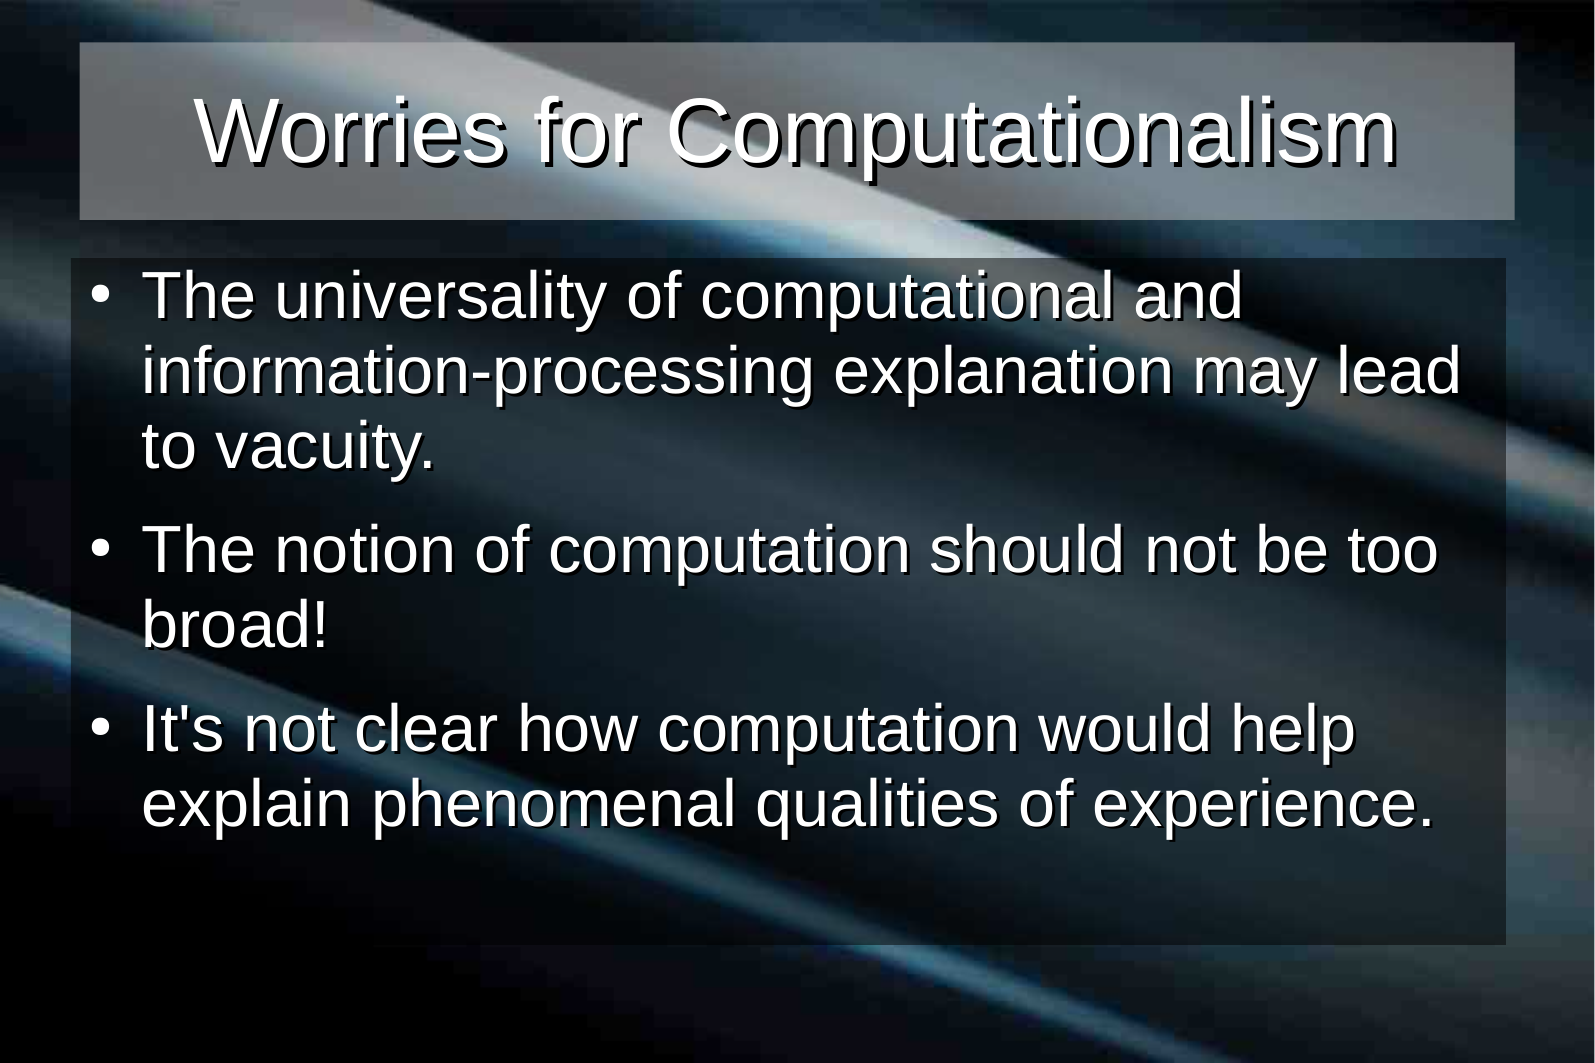

# Worries for Computationalism
The universality of computational and information-processing explanation may lead to vacuity.
The notion of computation should not be too broad!
It's not clear how computation would help explain phenomenal qualities of experience.